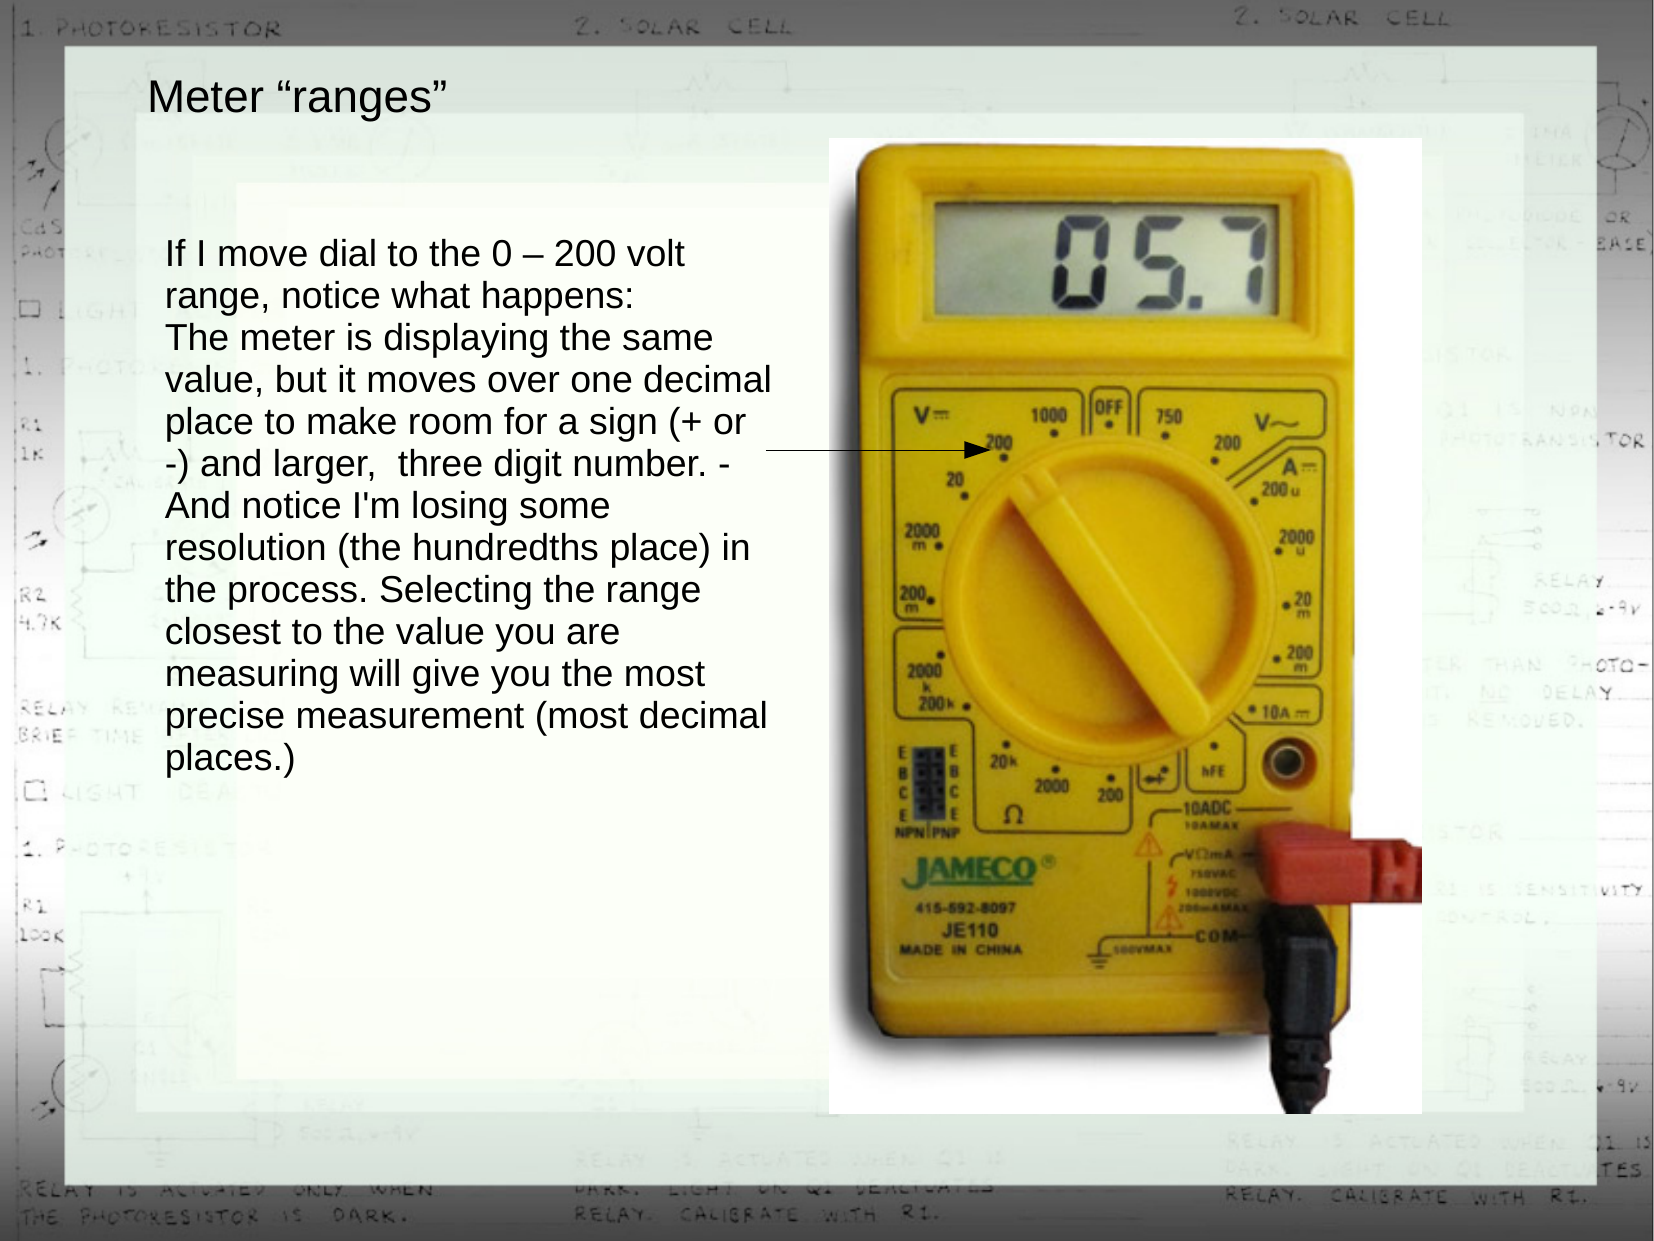

Meter “ranges”
If I move dial to the 0 – 200 volt range, notice what happens:
The meter is displaying the same value, but it moves over one decimal place to make room for a sign (+ or -) and larger, three digit number. -And notice I'm losing some resolution (the hundredths place) in the process. Selecting the range closest to the value you are measuring will give you the most precise measurement (most decimal places.)